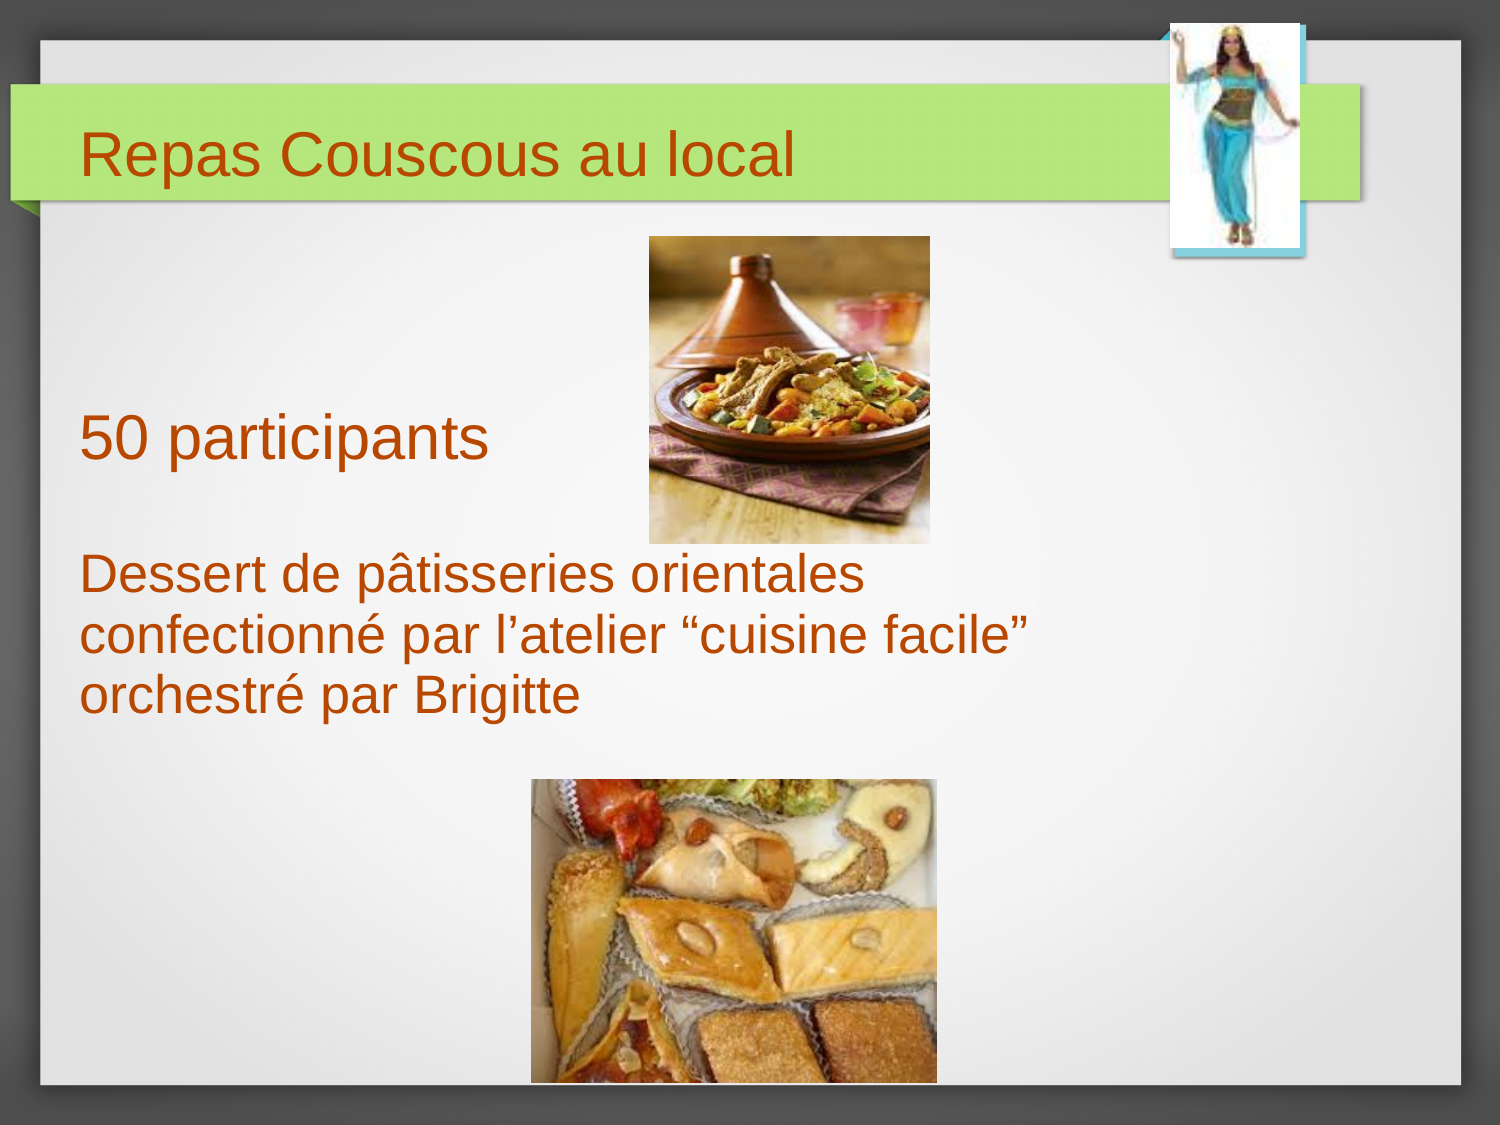

# Repas Couscous au local 50 participants Dessert de pâtisseries orientales confectionné par l’atelier “cuisine facile” orchestré par Brigitte